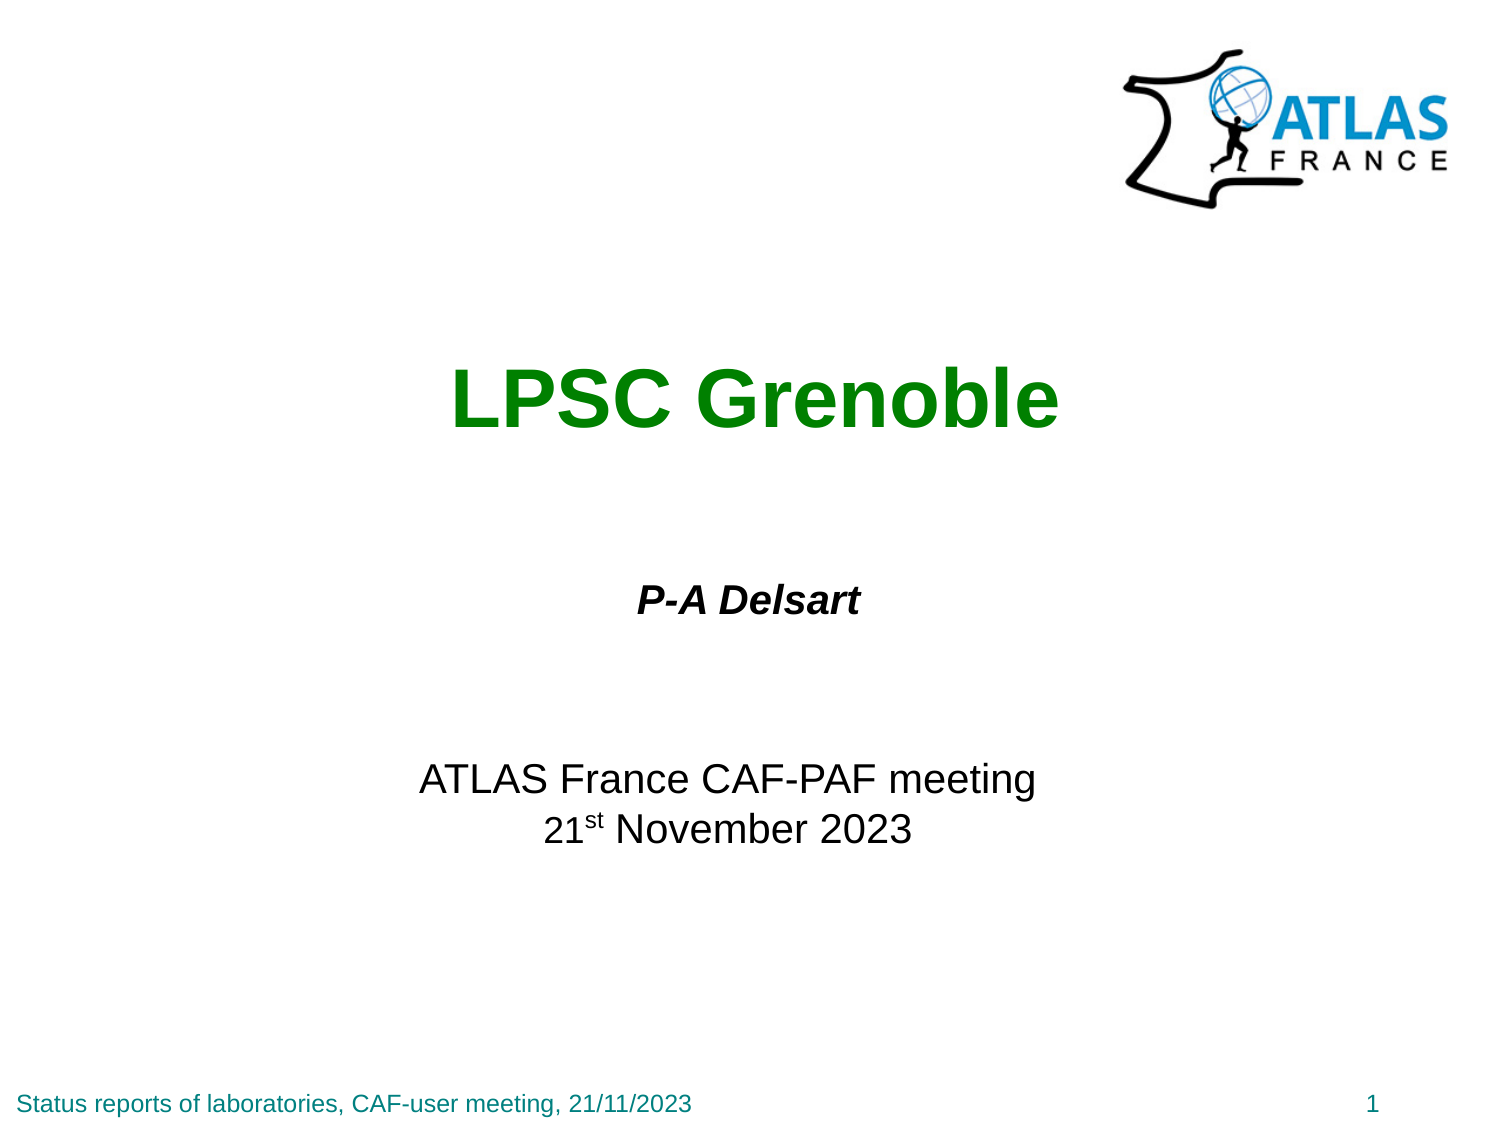

LPSC Grenoble
P-A Delsart
ATLAS France CAF-PAF meeting
21st November 2023